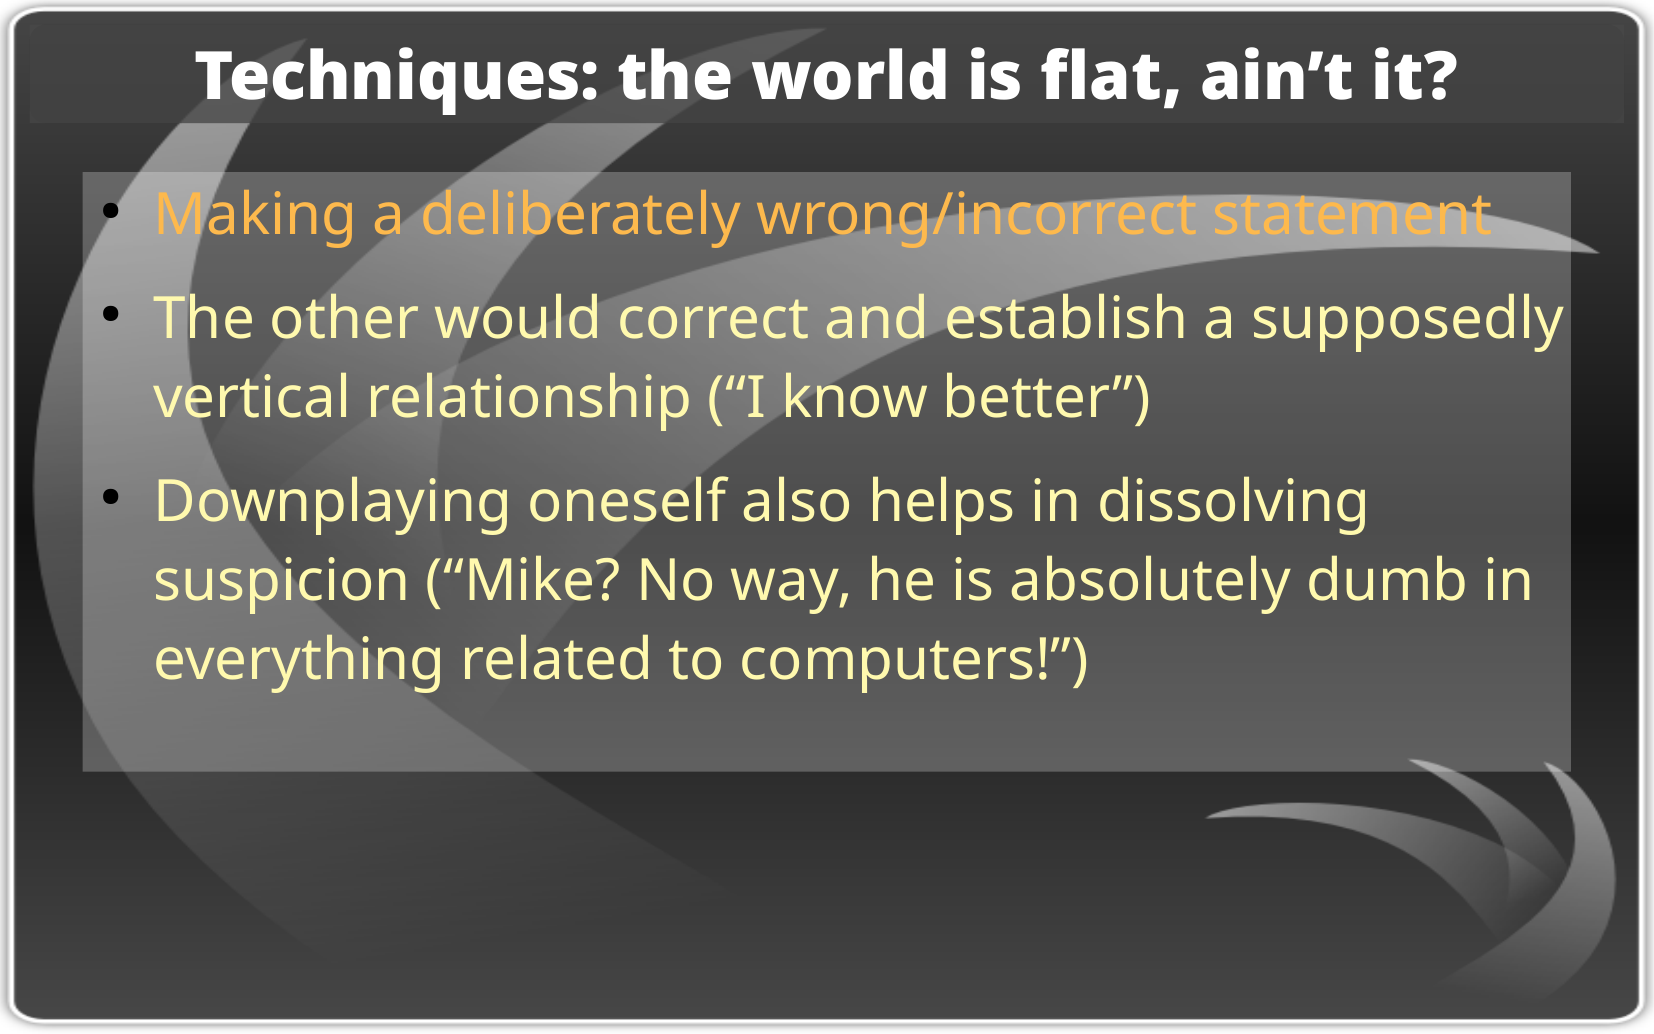

# Techniques: the world is flat, ain’t it?
Making a deliberately wrong/incorrect statement
The other would correct and establish a supposedly vertical relationship (“I know better”)
Downplaying oneself also helps in dissolving suspicion (“Mike? No way, he is absolutely dumb in everything related to computers!”)